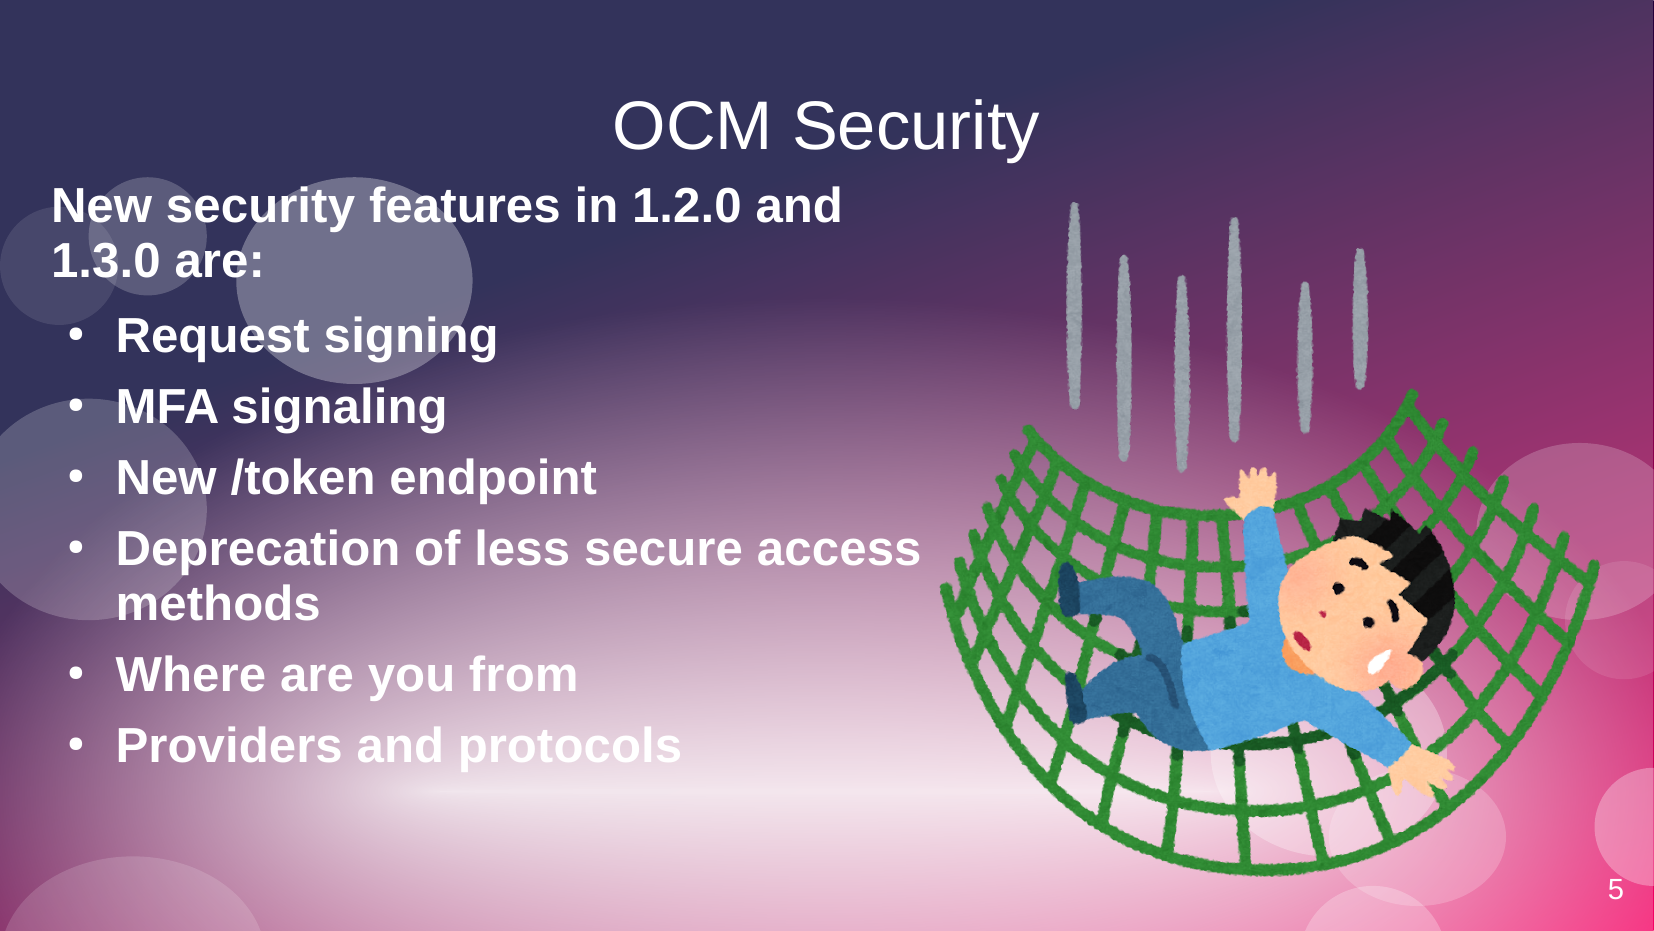

# OCM Security
New security features in 1.2.0 and 1.3.0 are:
Request signing
MFA signaling
New /token endpoint
Deprecation of less secure access methods
Where are you from
Providers and protocols